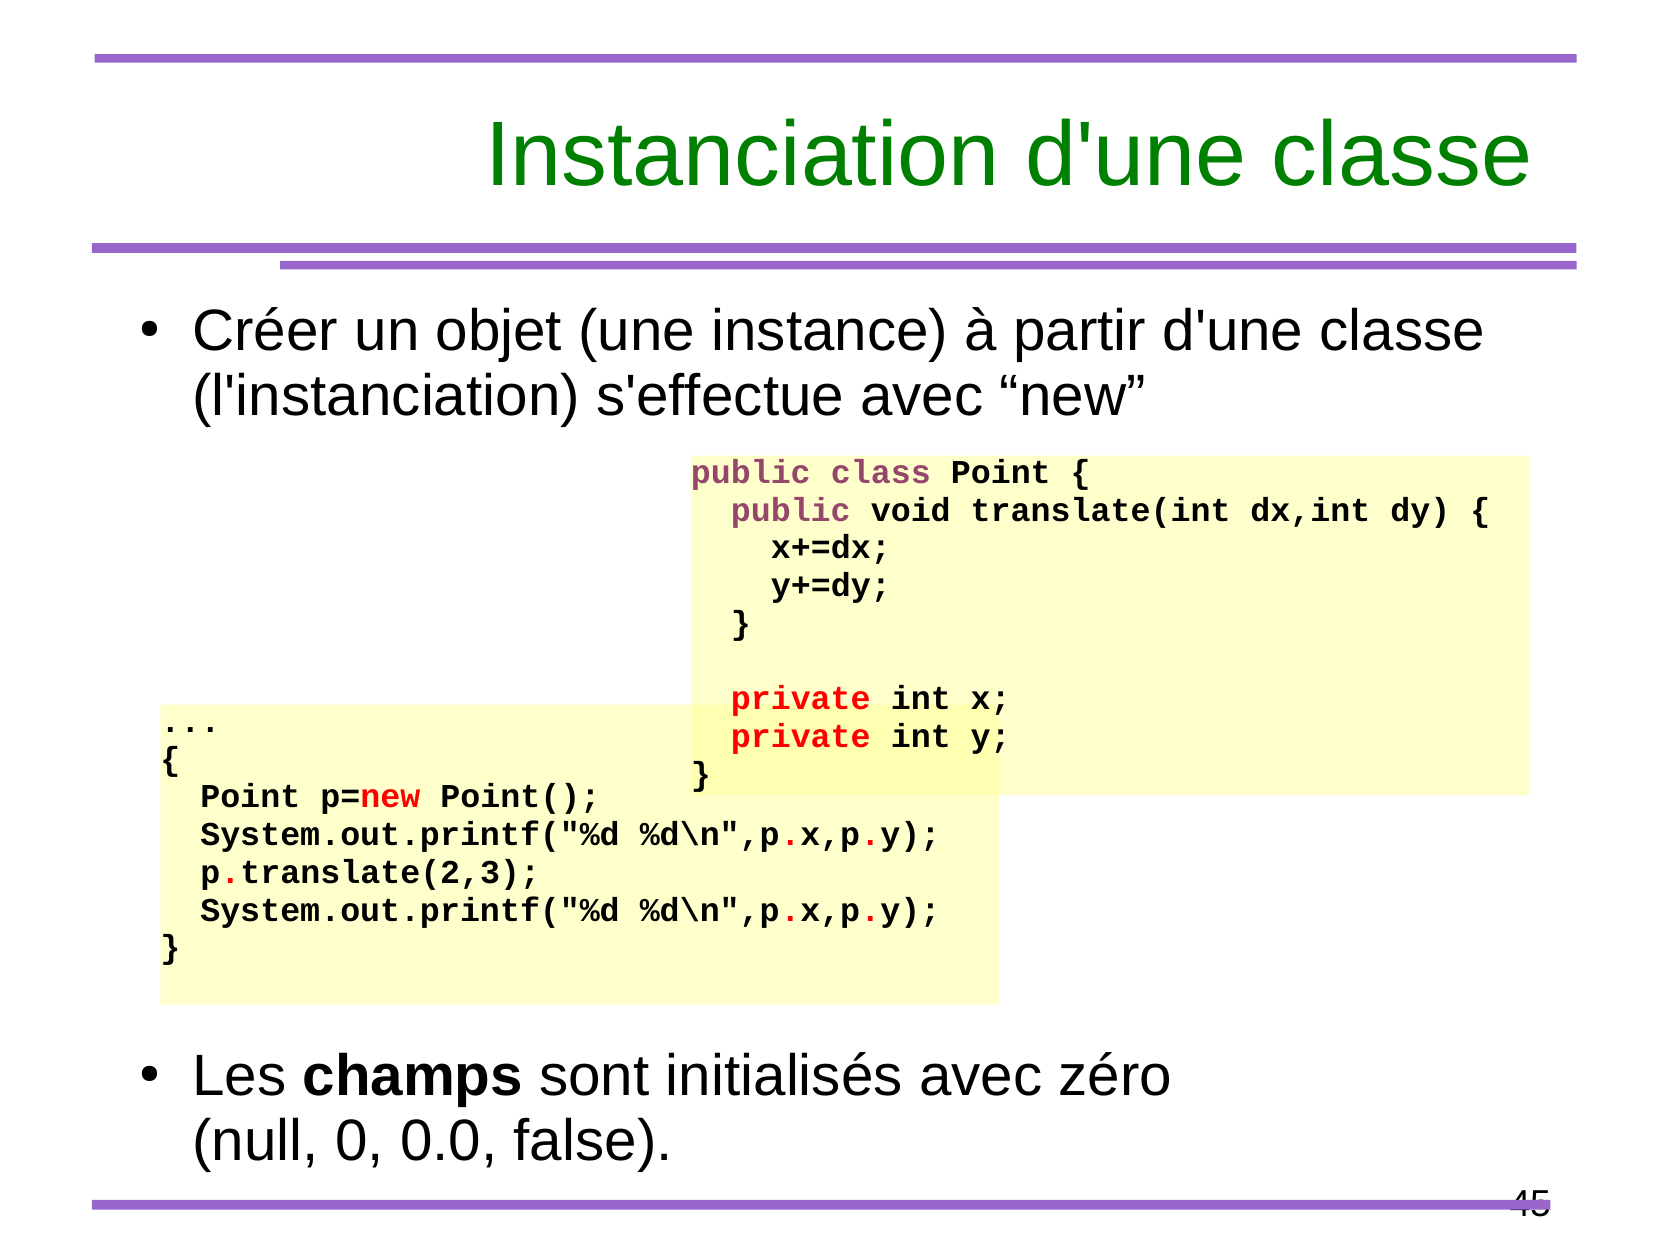

# Instanciation d'une classe
Créer un objet (une instance) à partir d'une classe (l'instanciation) s'effectue avec “new”
Les champs sont initialisés avec zéro
(null, 0, 0.0, false).
public class Point {
 public void translate(int dx,int dy) {
 x+=dx;
 y+=dy;
 }
 private int x;
 private int y;
}
...
{
 Point p=new Point();
 System.out.printf("%d %d\n",p.x,p.y);
 p.translate(2,3);
 System.out.printf("%d %d\n",p.x,p.y);
}